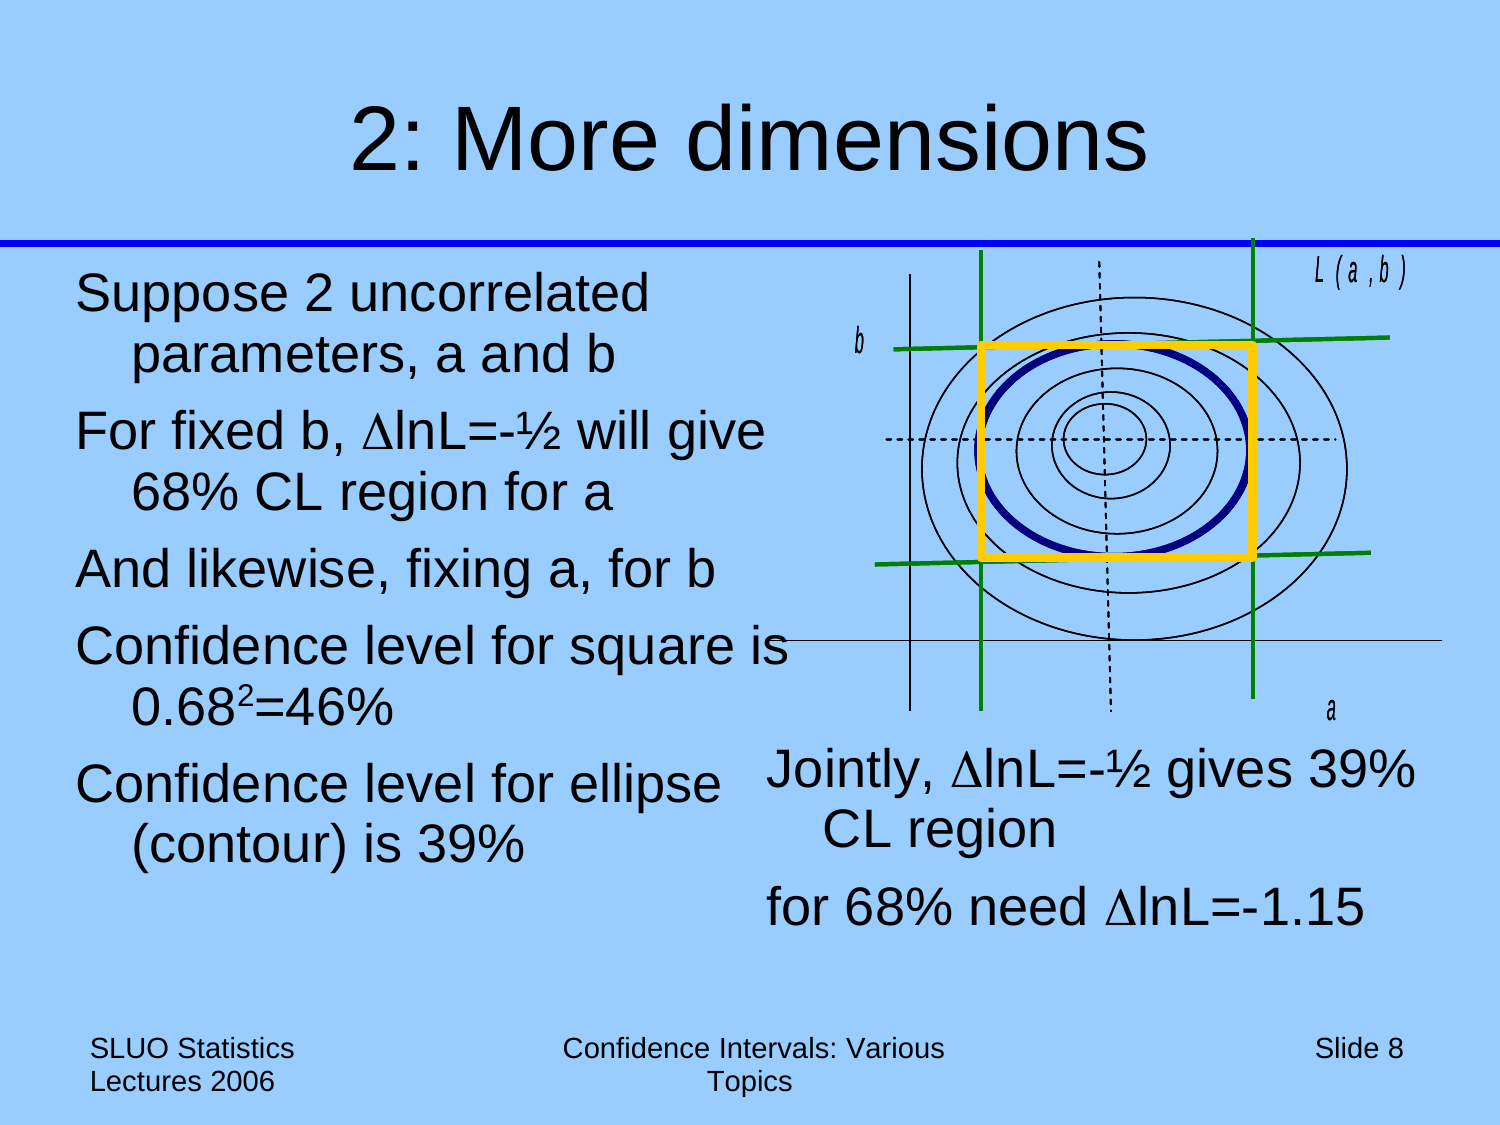

# 2: More dimensions
Suppose 2 uncorrelated parameters, a and b
For fixed b, lnL=-½ will give 68% CL region for a
And likewise, fixing a, for b
Confidence level for square is 0.682=46%
Confidence level for ellipse (contour) is 39%
Jointly, lnL=-½ gives 39% CL region
for 68% need lnL=-1.15
8